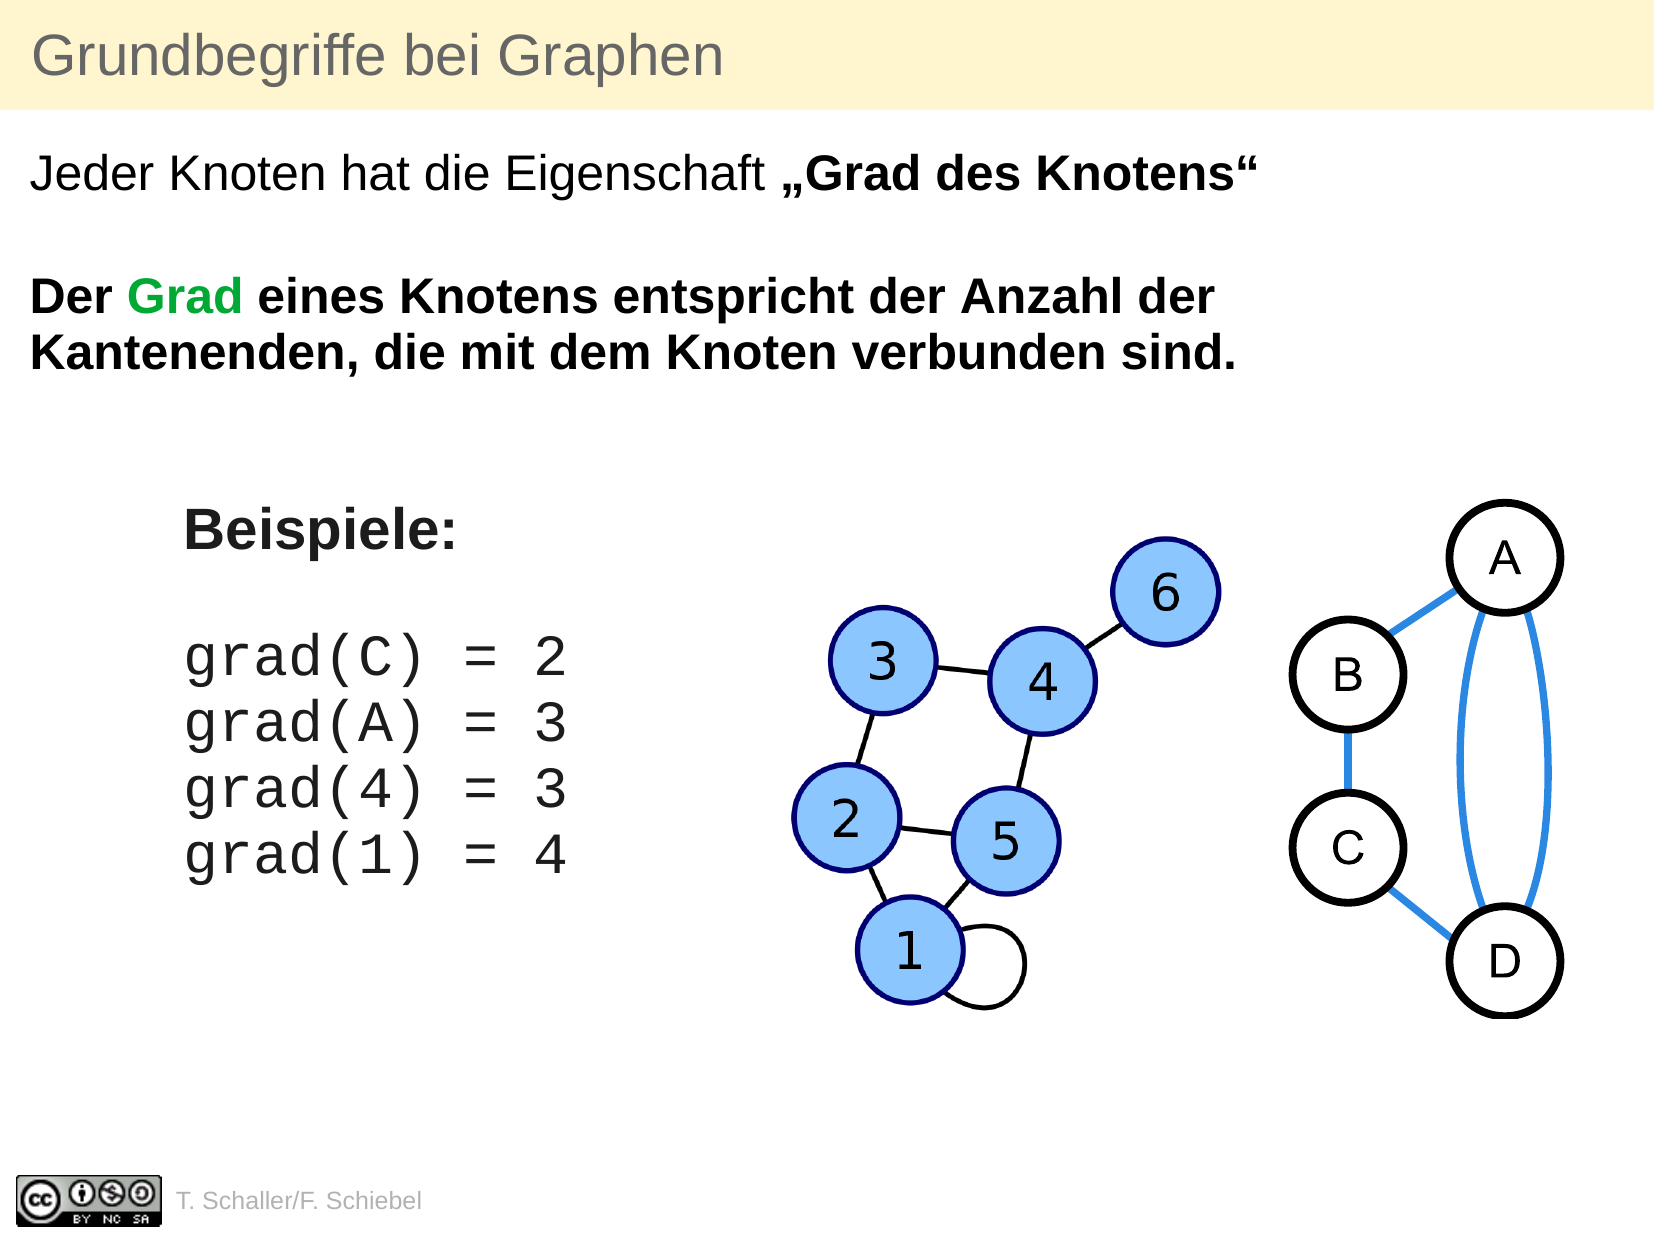

# Grundbegriffe bei Graphen
Jeder Knoten hat die Eigenschaft „Grad des Knotens“
Der Grad eines Knotens entspricht der Anzahl der Kantenenden, die mit dem Knoten verbunden sind.
Beispiele:
grad(C) = 2
grad(A) = 3
grad(4) = 3
grad(1) = 4